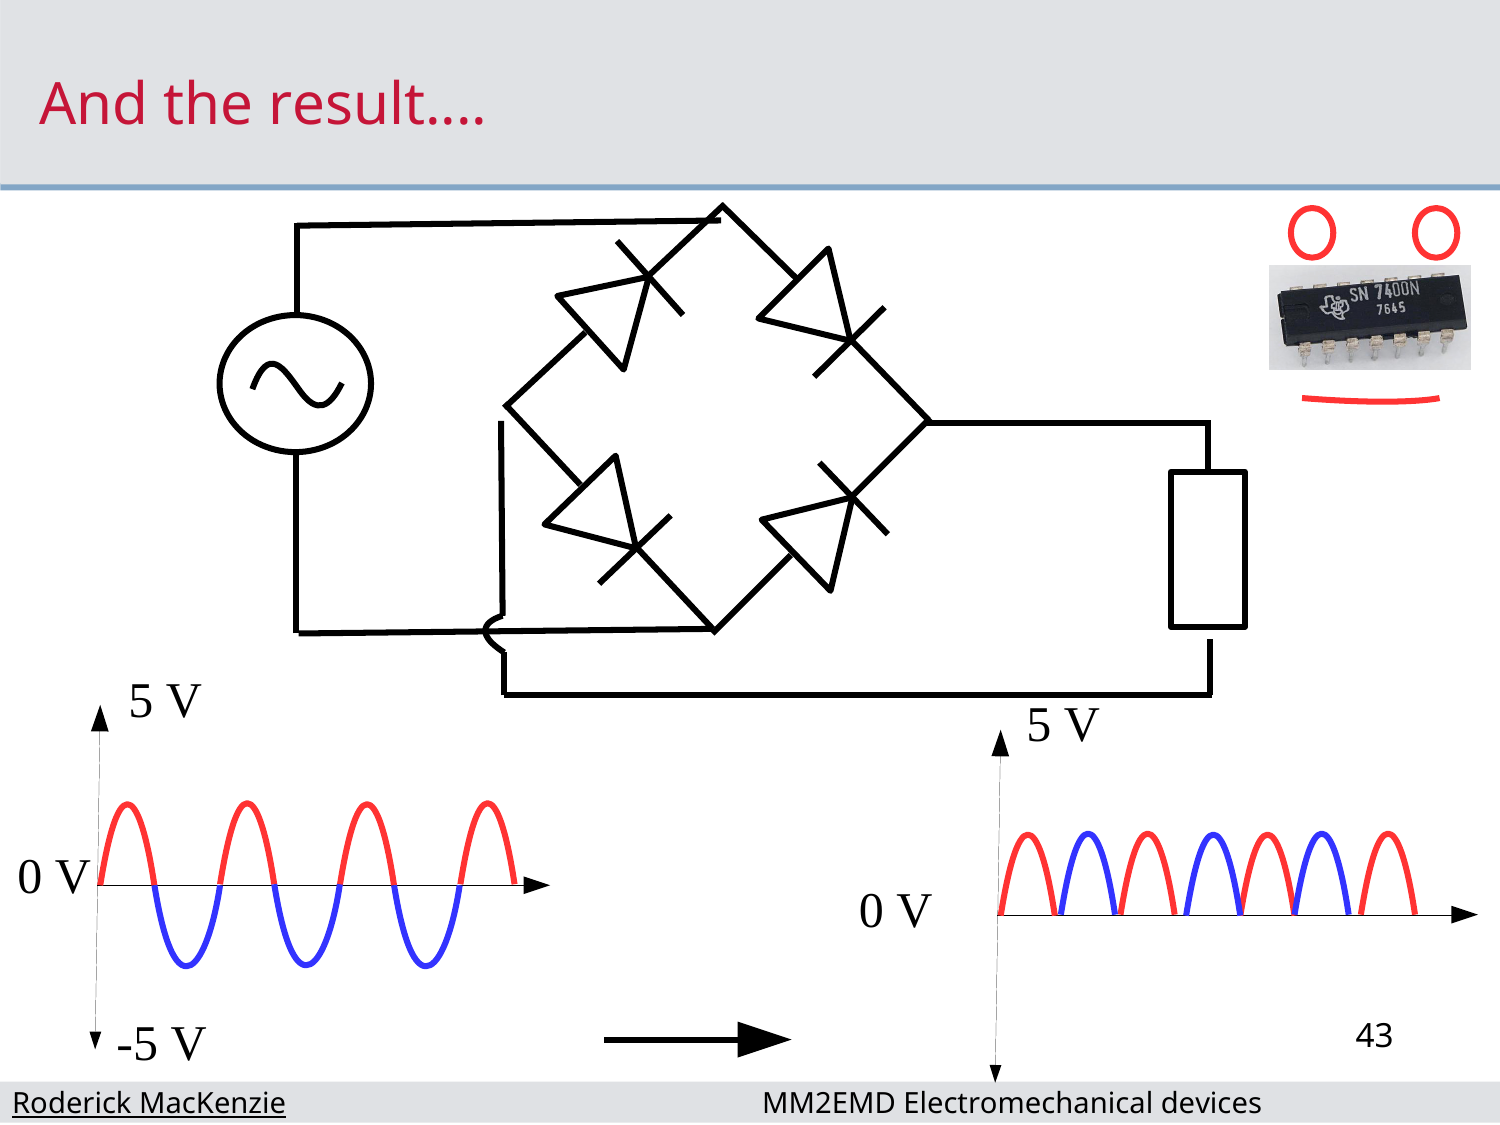

# And the result....
5 V
5 V
0 V
0 V
-5 V